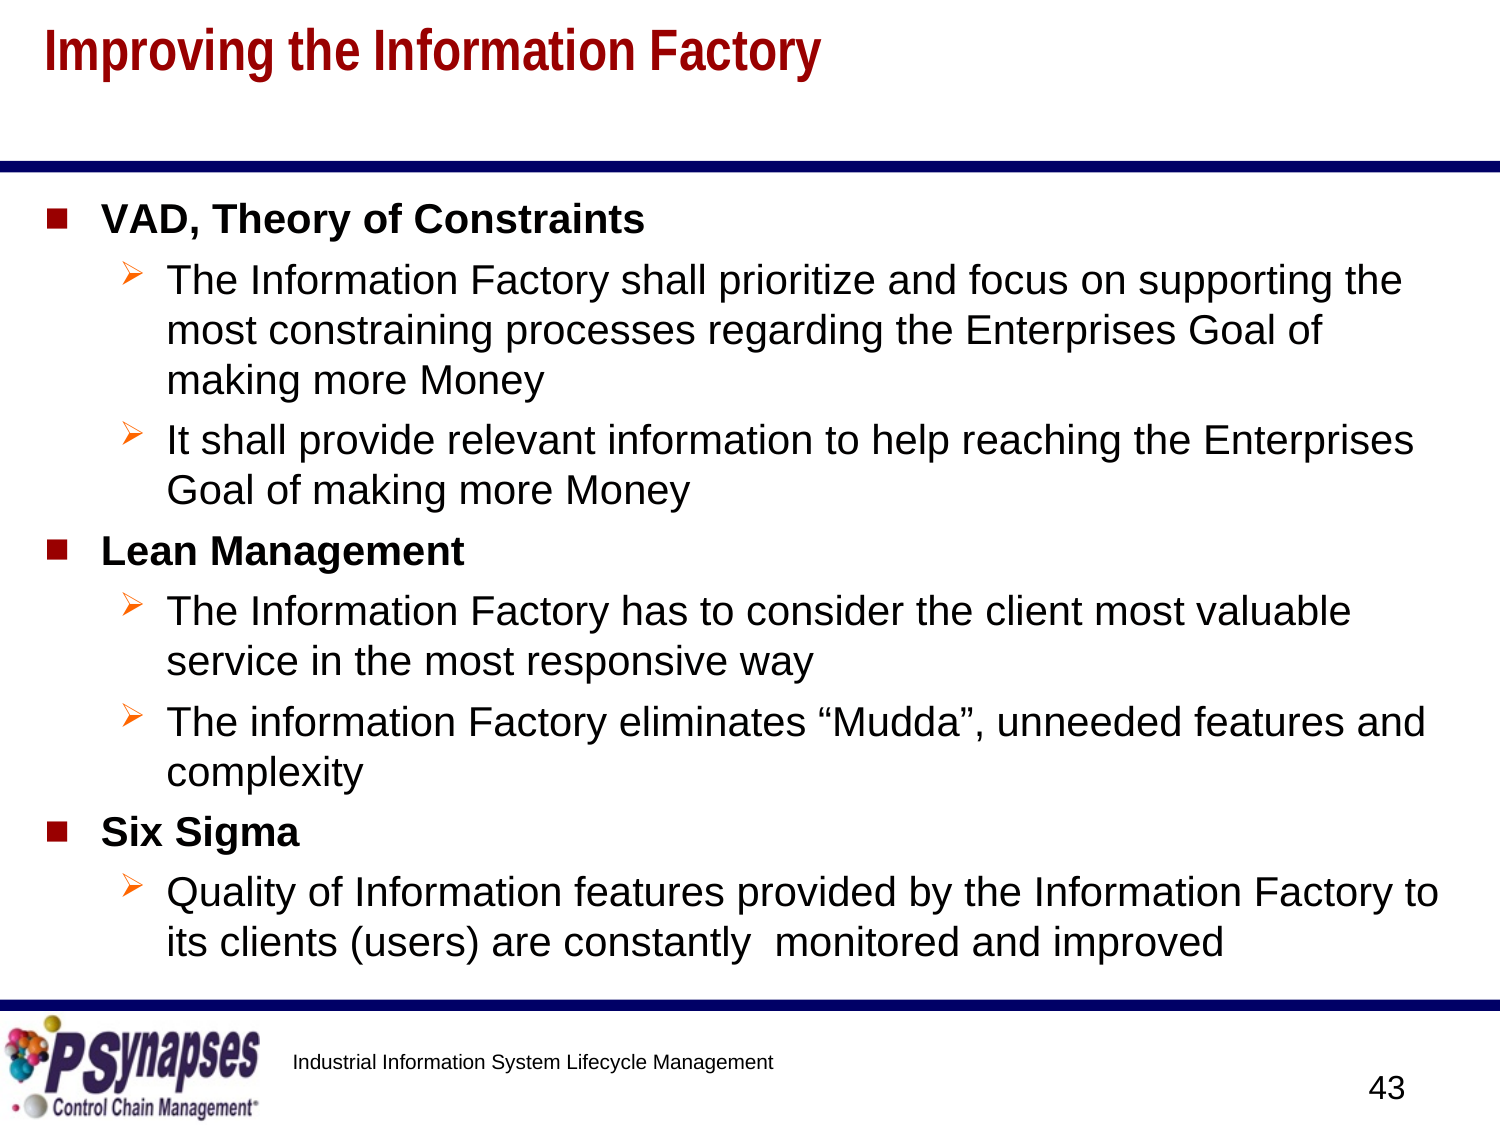

# Improving the Information Factory
VAD, Theory of Constraints
The Information Factory shall prioritize and focus on supporting the most constraining processes regarding the Enterprises Goal of making more Money
It shall provide relevant information to help reaching the Enterprises Goal of making more Money
Lean Management
The Information Factory has to consider the client most valuable service in the most responsive way
The information Factory eliminates “Mudda”, unneeded features and complexity
Six Sigma
Quality of Information features provided by the Information Factory to its clients (users) are constantly monitored and improved